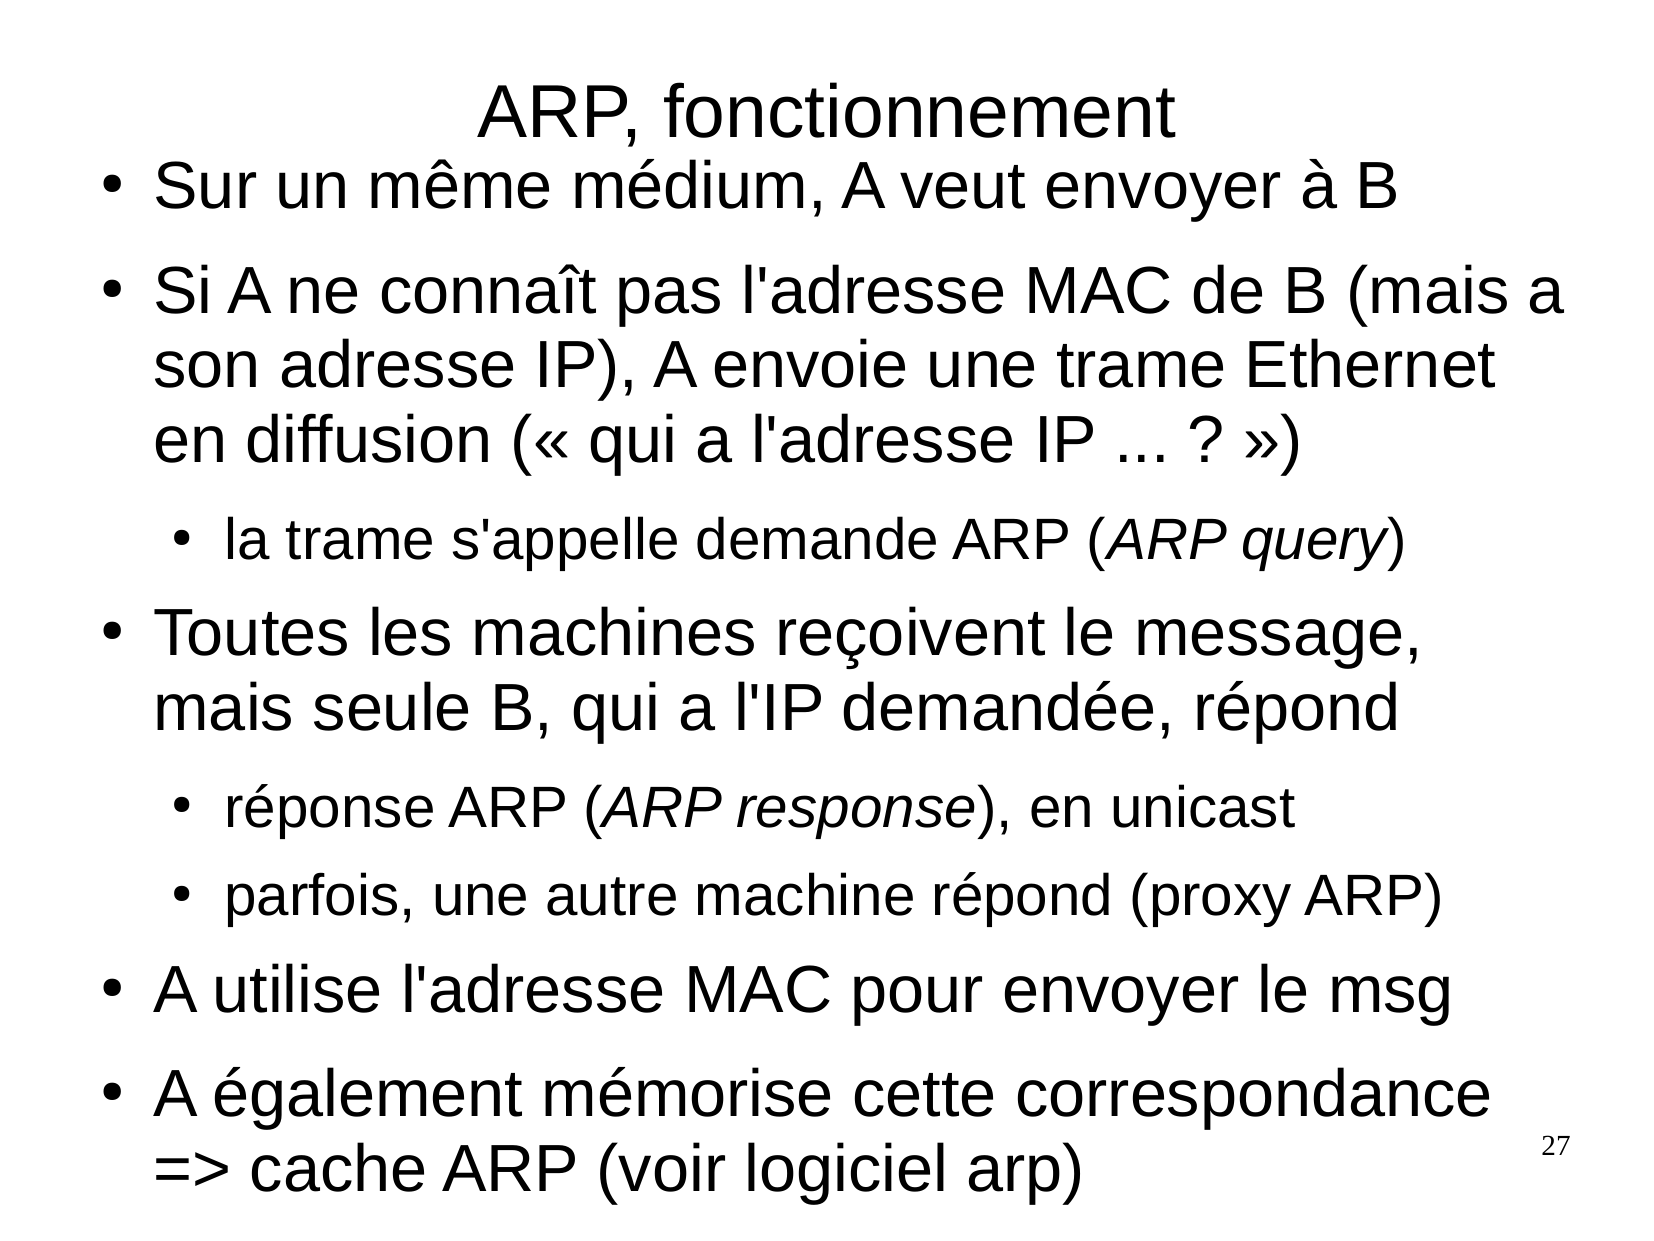

ARP, fonctionnement
# Sur un même médium, A veut envoyer à B
Si A ne connaît pas l'adresse MAC de B (mais a son adresse IP), A envoie une trame Ethernet en diffusion (« qui a l'adresse IP ... ? »)
la trame s'appelle demande ARP (ARP query)
Toutes les machines reçoivent le message, mais seule B, qui a l'IP demandée, répond
réponse ARP (ARP response), en unicast
parfois, une autre machine répond (proxy ARP)
A utilise l'adresse MAC pour envoyer le msg
A également mémorise cette correspondance => cache ARP (voir logiciel arp)
27